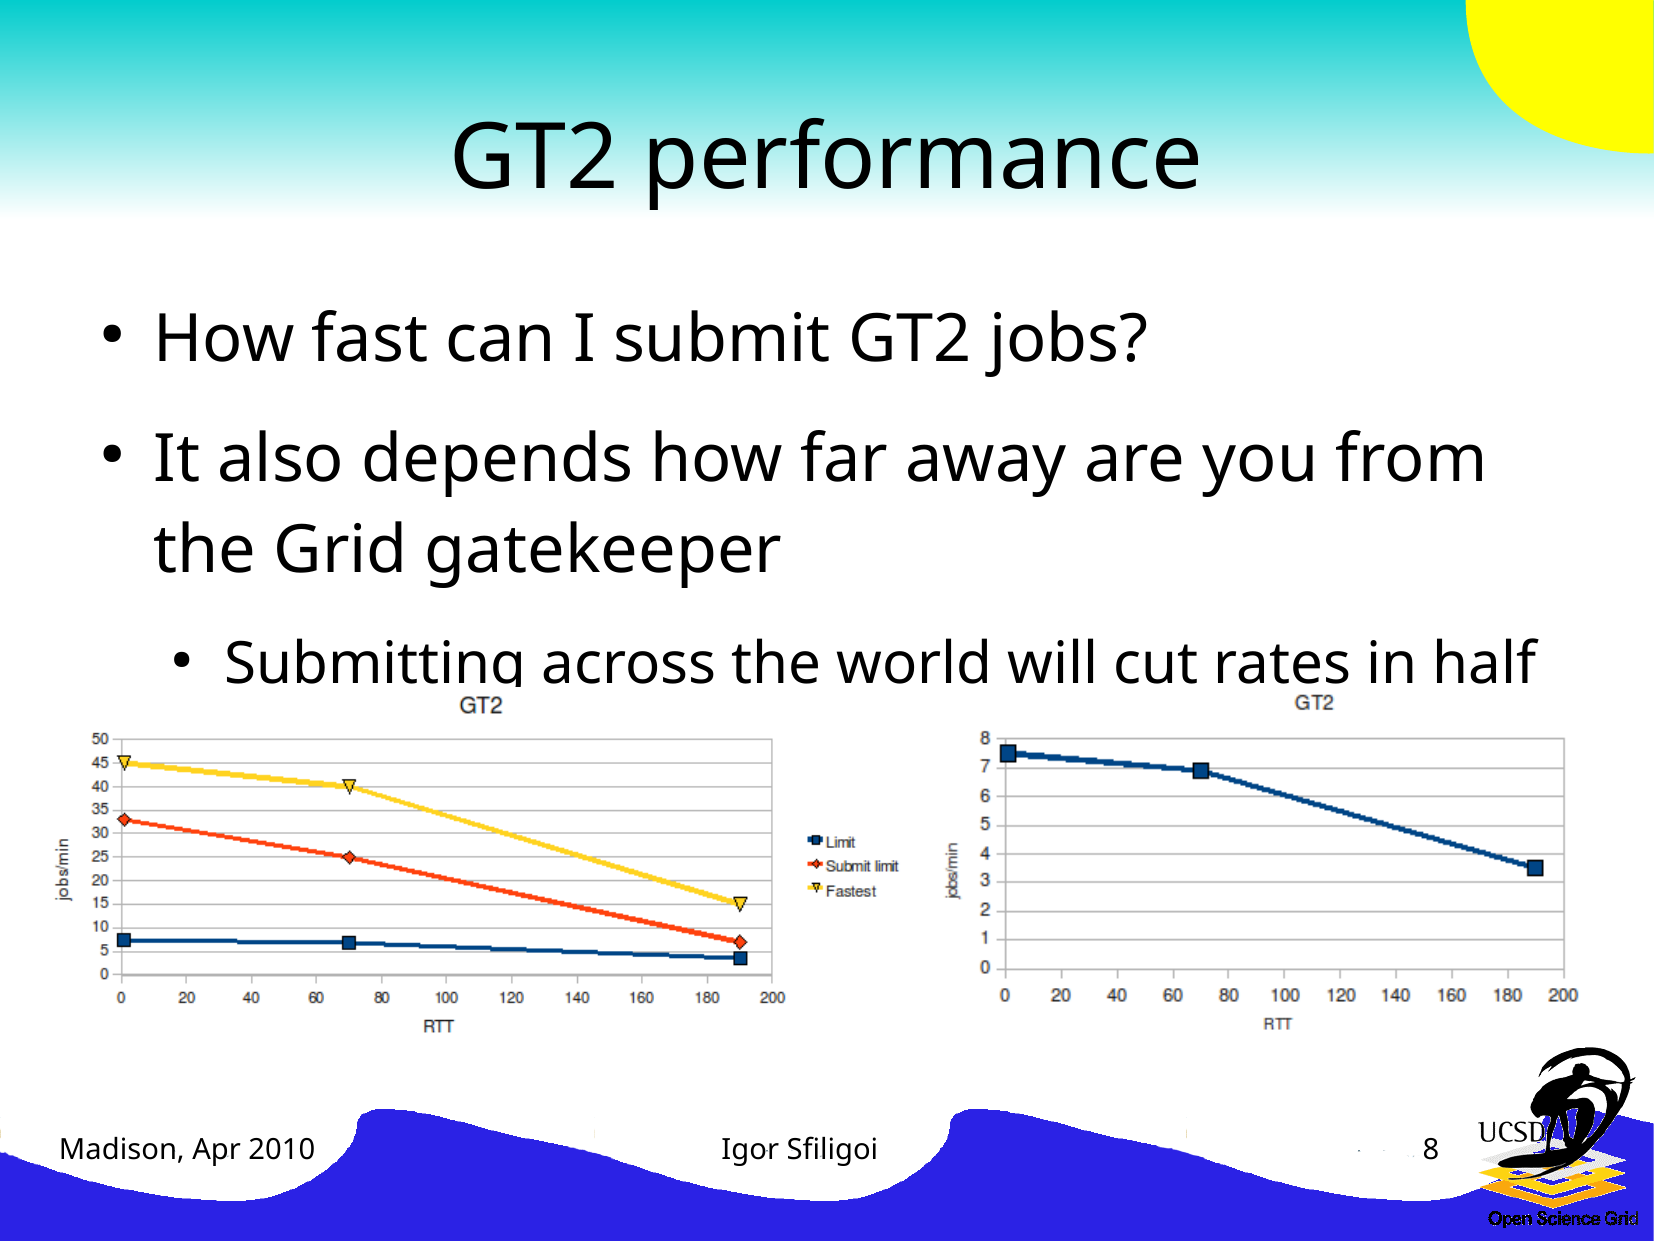

# GT2 performance
How fast can I submit GT2 jobs?
It also depends how far away are you from the Grid gatekeeper
Submitting across the world will cut rates in half
8